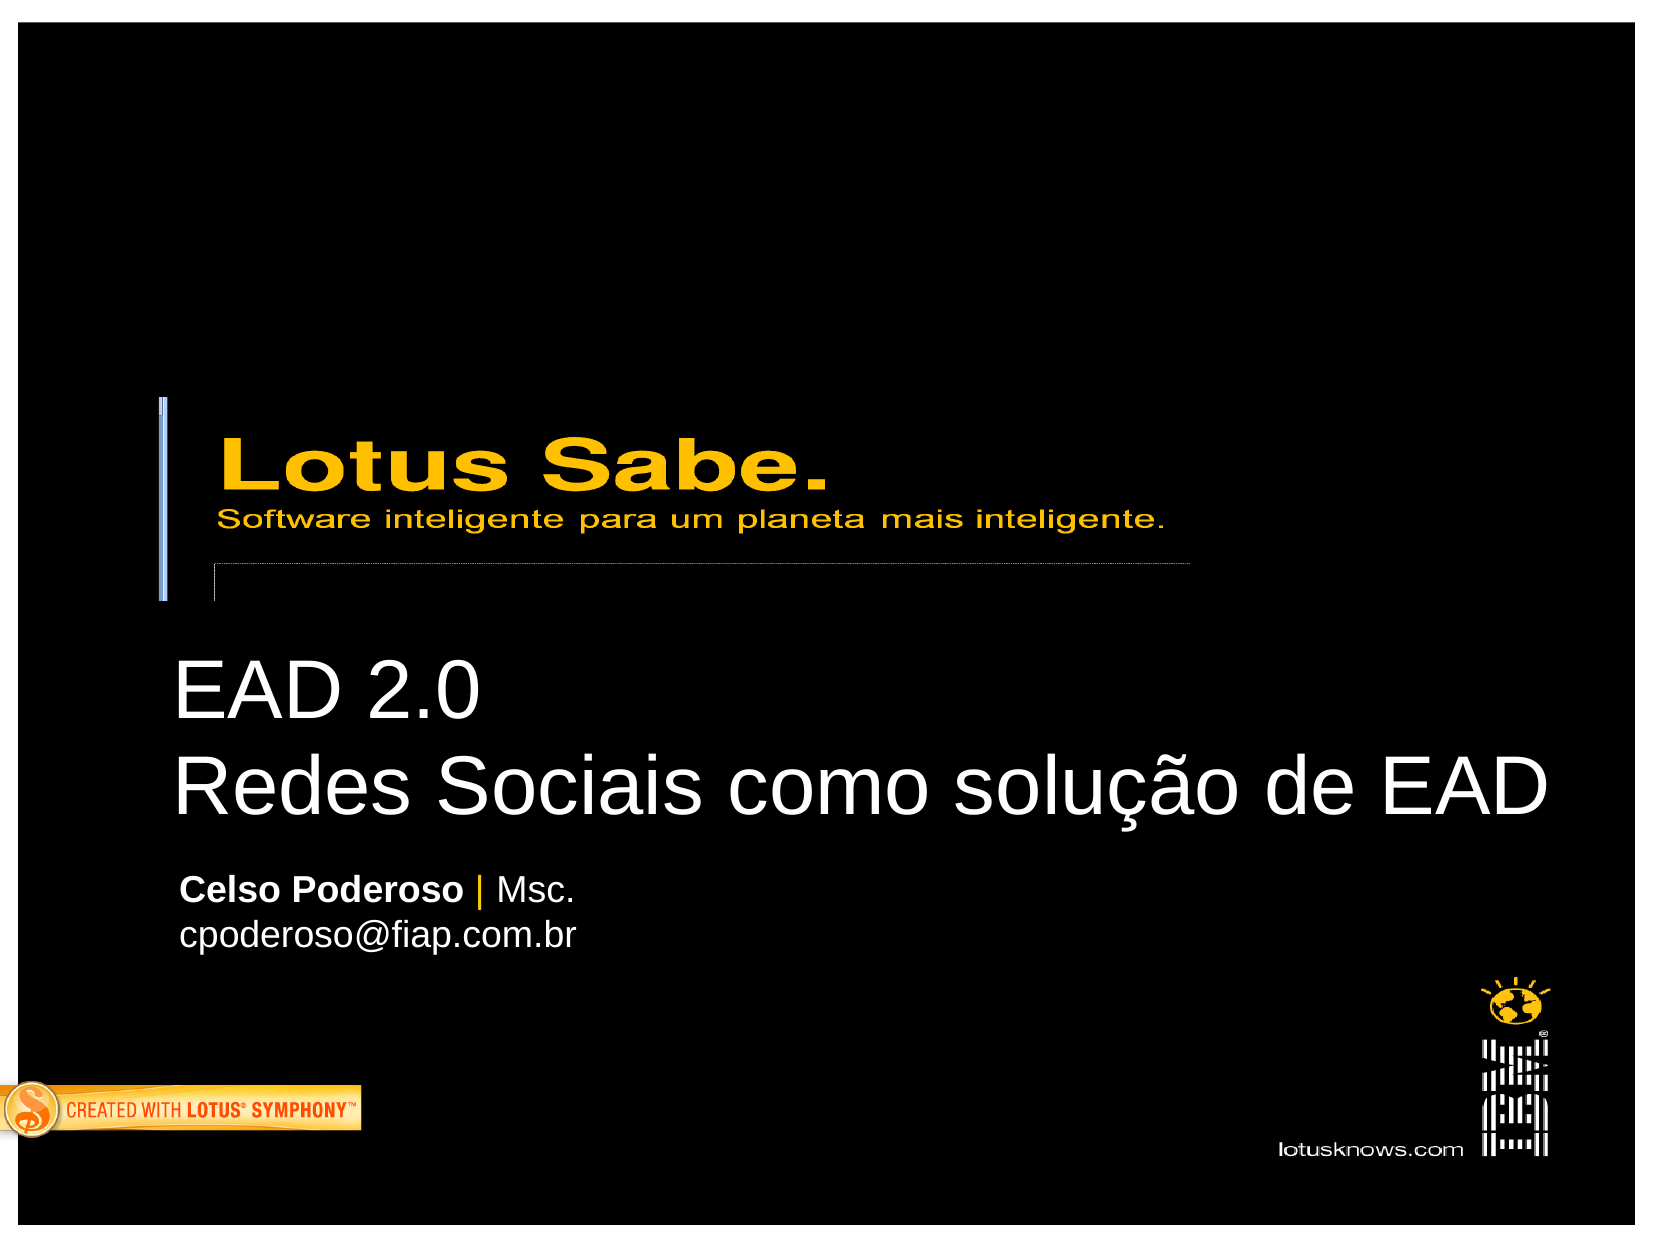

# EAD 2.0 Redes Sociais como solução de EAD
Celso Poderoso | Msc.
cpoderoso@fiap.com.br